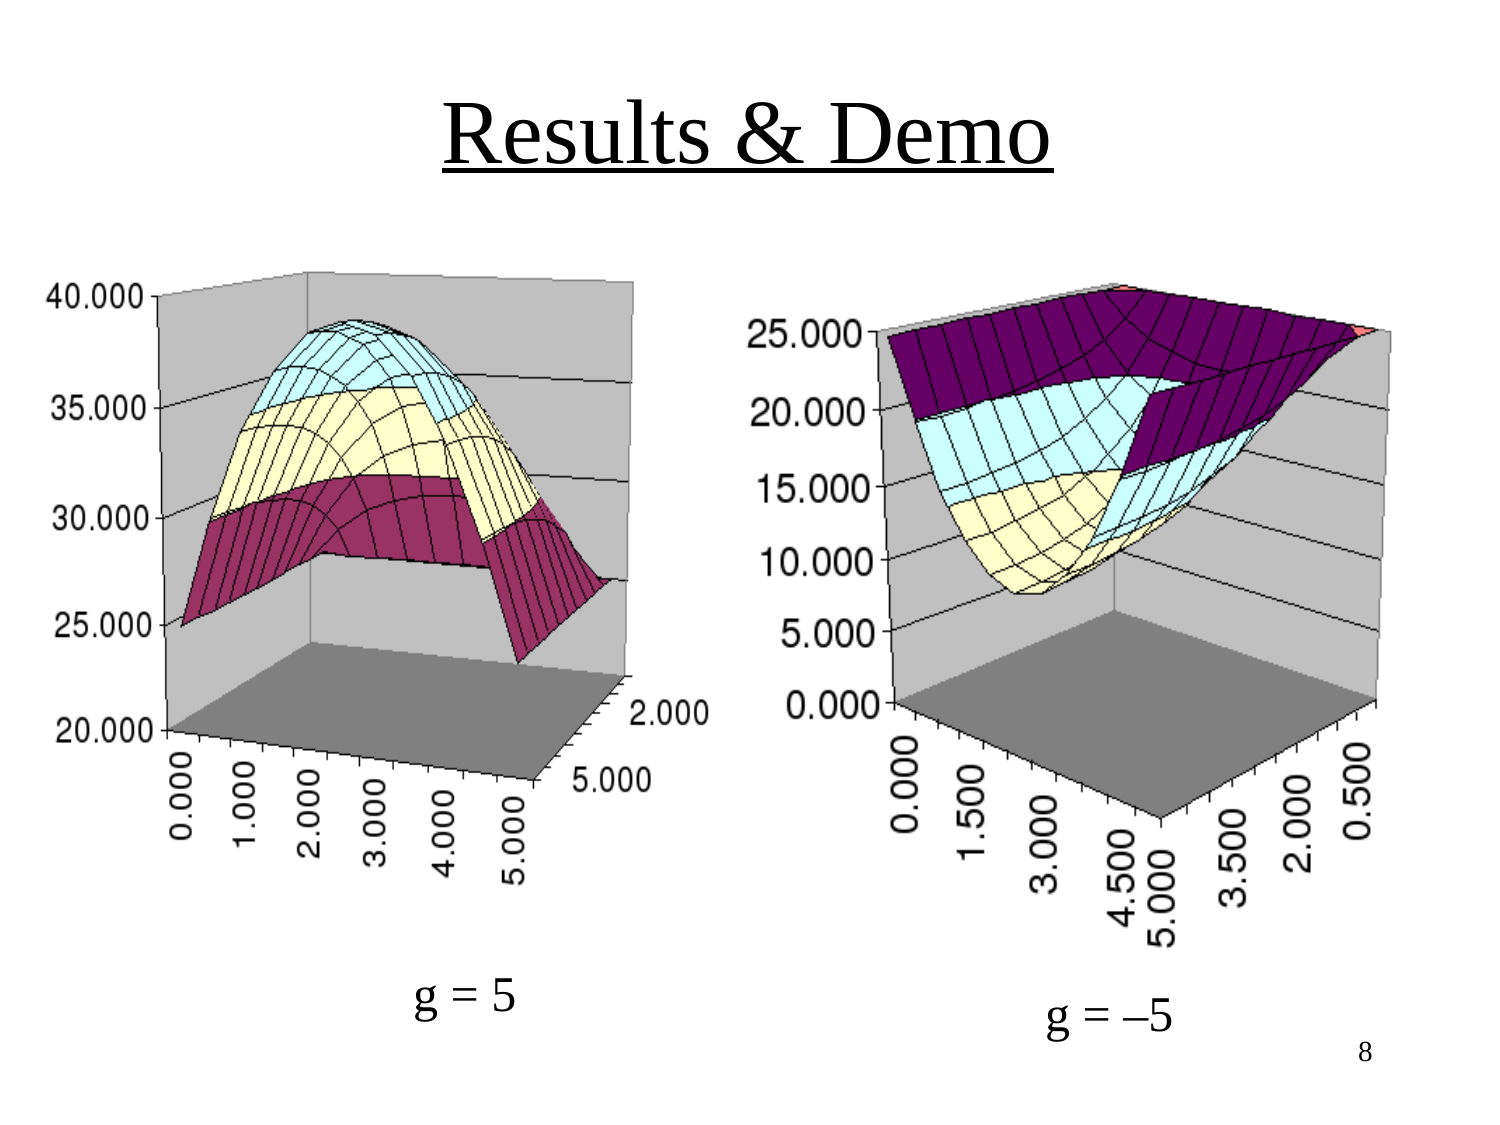

# Results & Demo
g = 5
g = –5